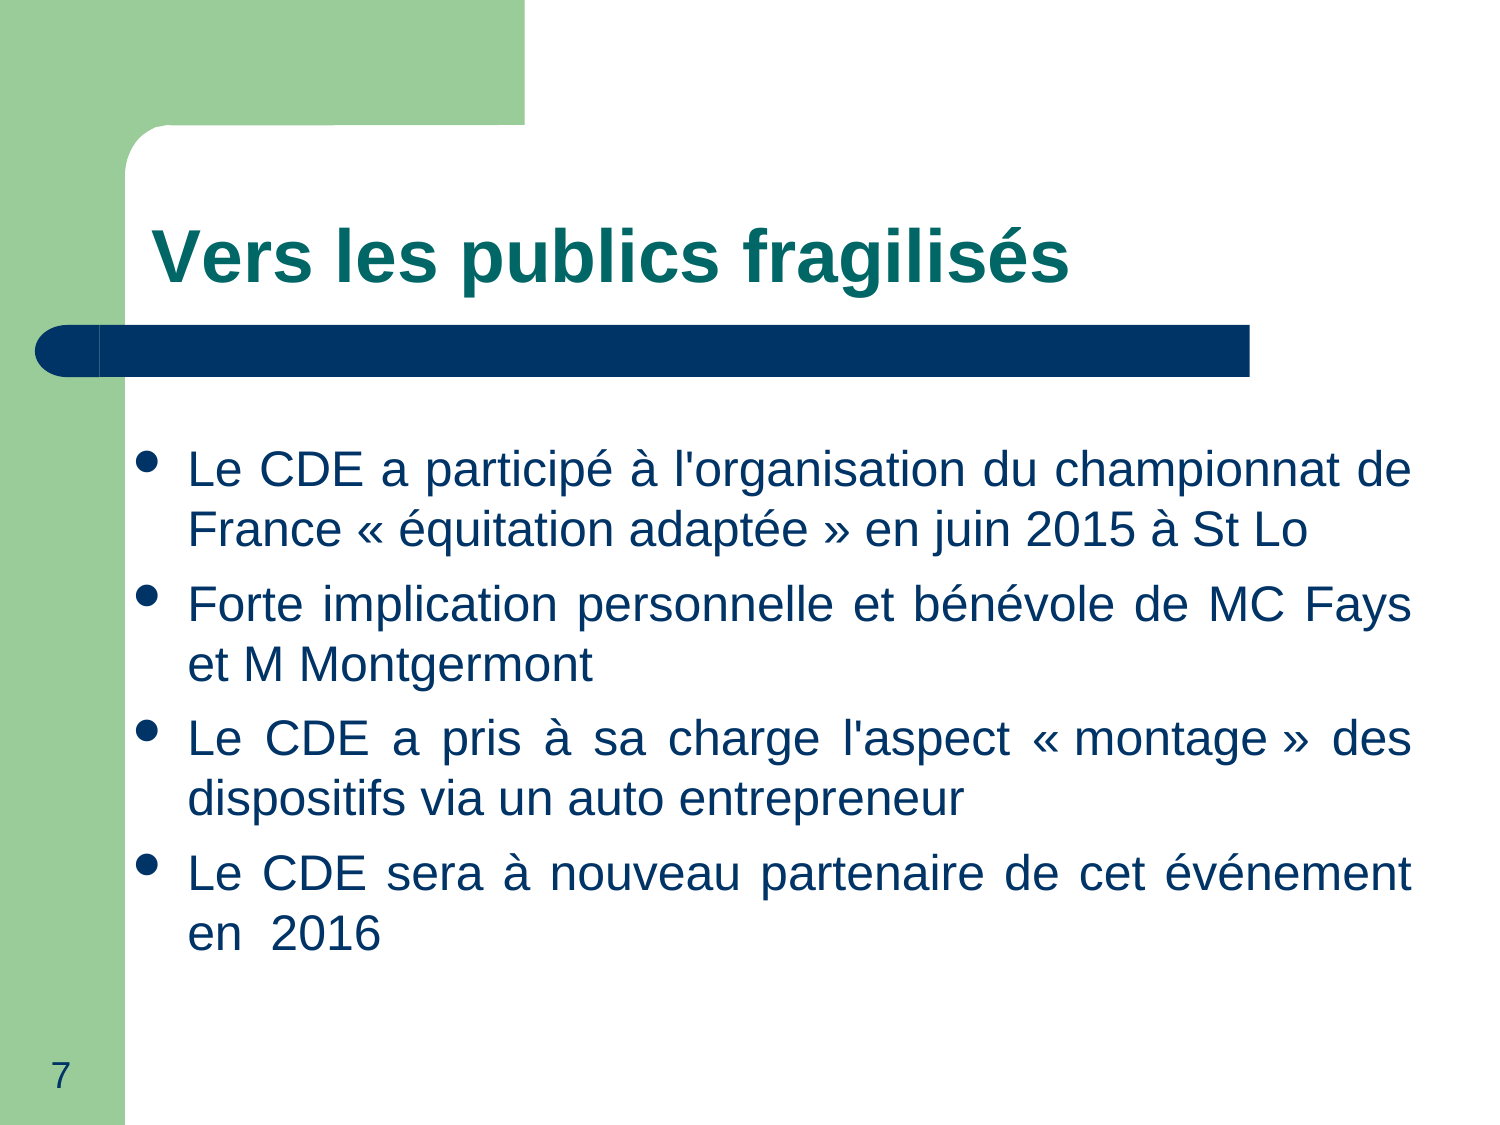

# Vers les publics fragilisés
Le CDE a participé à l'organisation du championnat de France « équitation adaptée » en juin 2015 à St Lo
Forte implication personnelle et bénévole de MC Fays et M Montgermont
Le CDE a pris à sa charge l'aspect « montage » des dispositifs via un auto entrepreneur
Le CDE sera à nouveau partenaire de cet événement en 2016
7